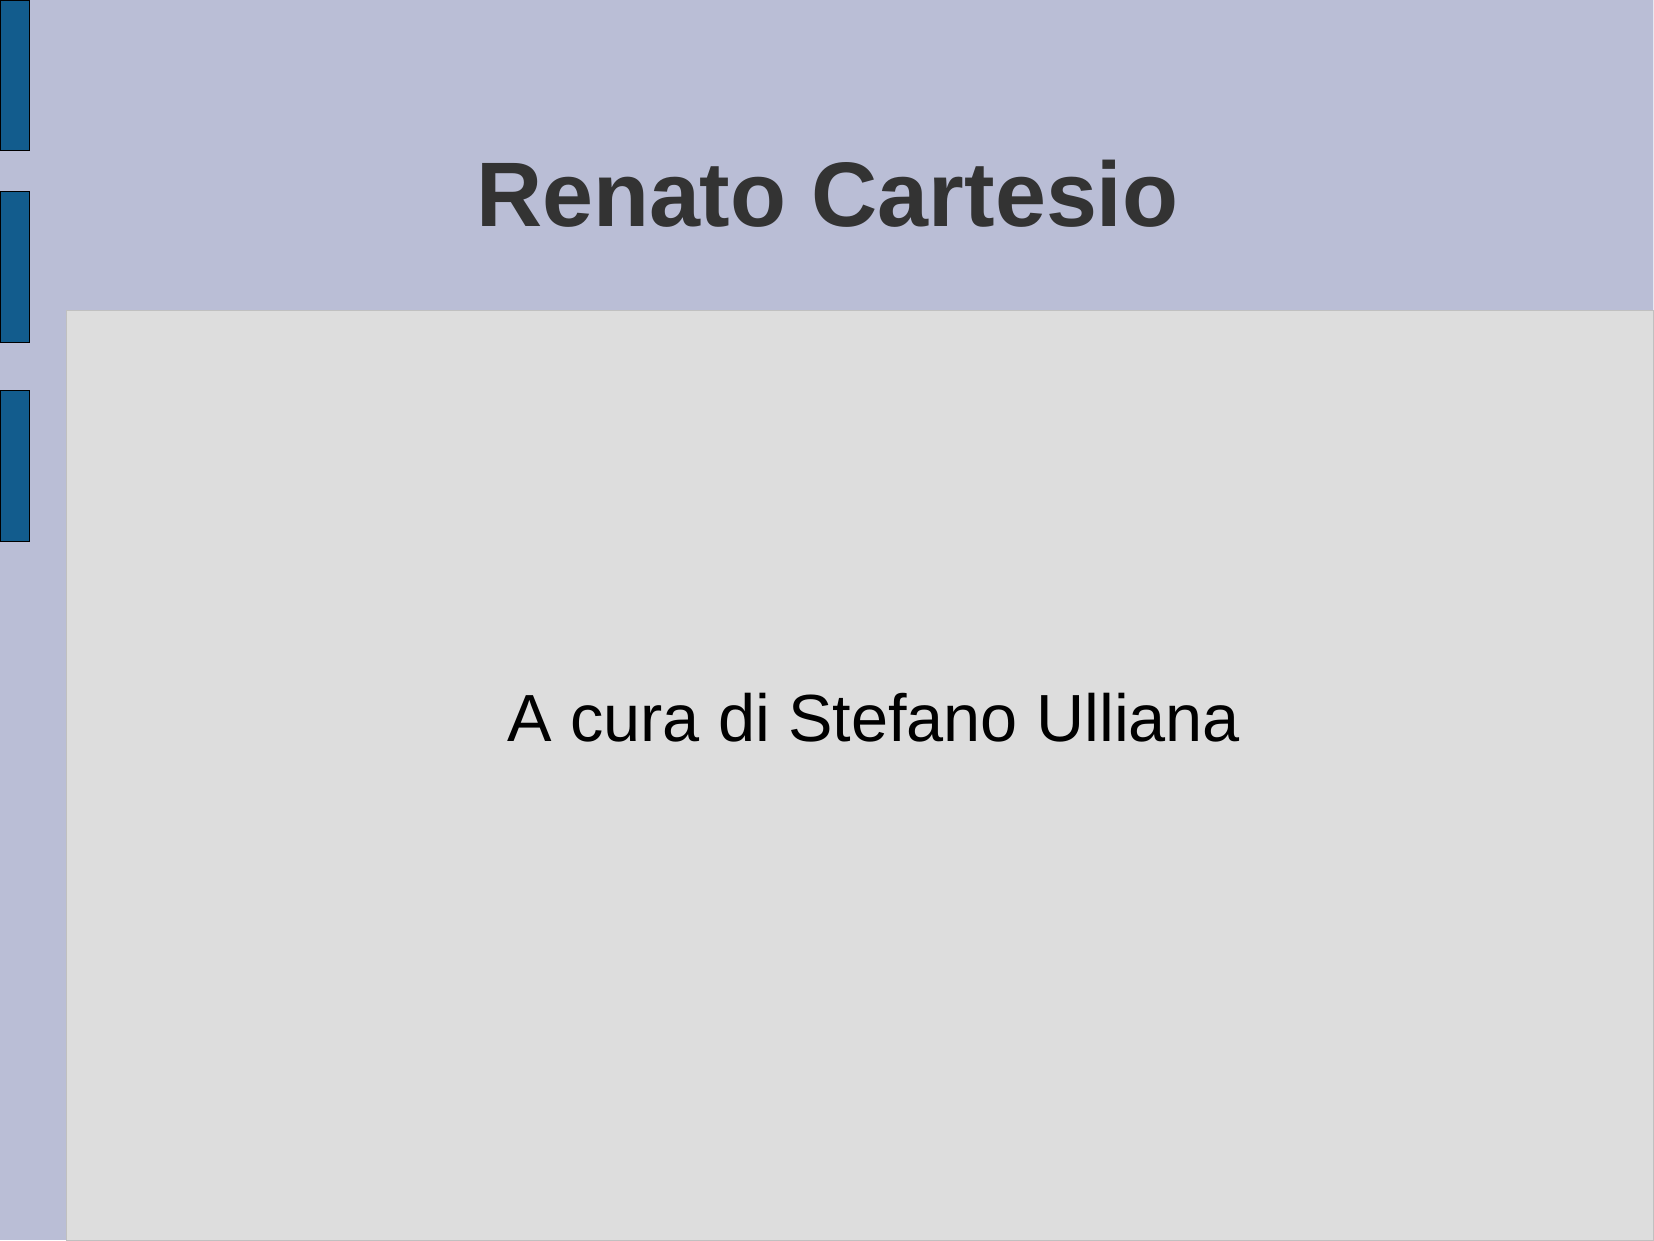

# Renato Cartesio
A cura di Stefano Ulliana